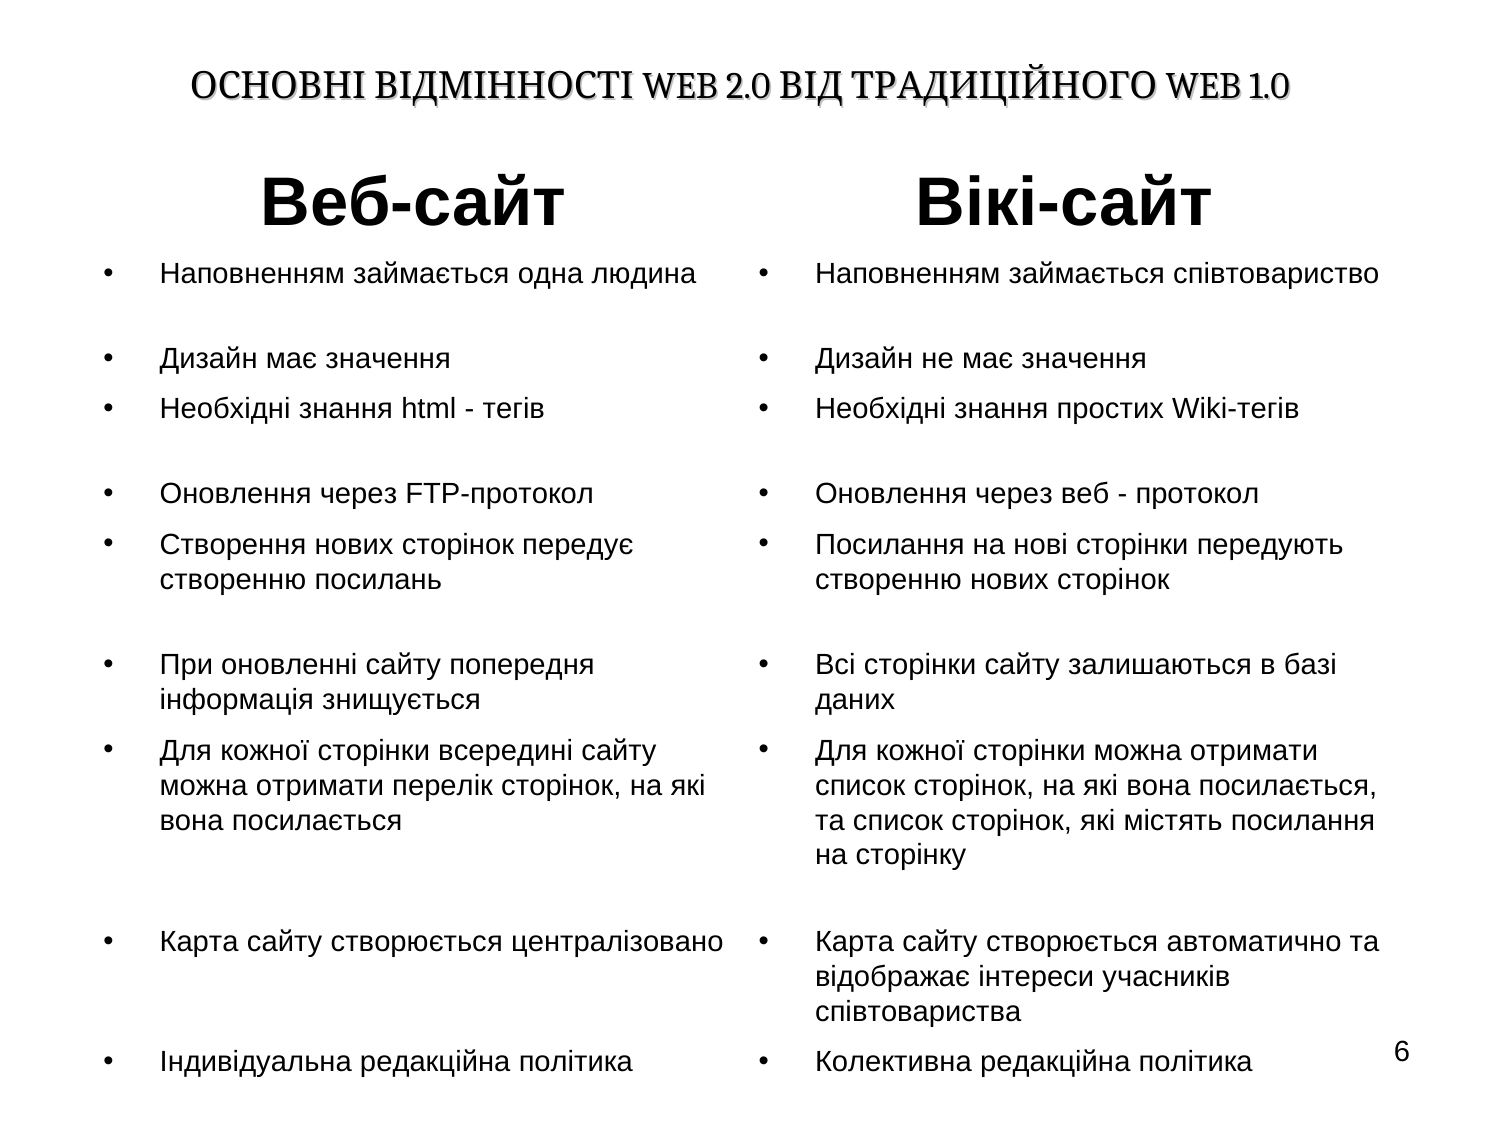

# ОСНОВНІ ВІДМІННОСТІ WEB 2.0 ВІД ТРАДИЦІЙНОГО WEB 1.0
| Веб-сайт | Вікі-сайт |
| --- | --- |
| Наповненням займається одна людина | Наповненням займається співтовариство |
| Дизайн має значення | Дизайн не має значення |
| Необхідні знання html - тегів | Необхідні знання простих Wiki-тегів |
| Оновлення через FTP-протокол | Оновлення через веб - протокол |
| Створення нових сторінок передує створенню посилань | Посилання на нові сторінки передують створенню нових сторінок |
| При оновленні сайту попередня інформація знищується | Всі сторінки сайту залишаються в базі даних |
| Для кожної сторінки всередині сайту можна отримати перелік сторінок, на які вона посилається | Для кожної сторінки можна отримати список сторінок, на які вона посилається, та список сторінок, які містять посилання на сторінку |
| Карта сайту створюється централізовано | Карта сайту створюється автоматично та відображає інтереси учасників співтовариства |
| Індивідуальна редакційна політика | Колективна редакційна політика |
6